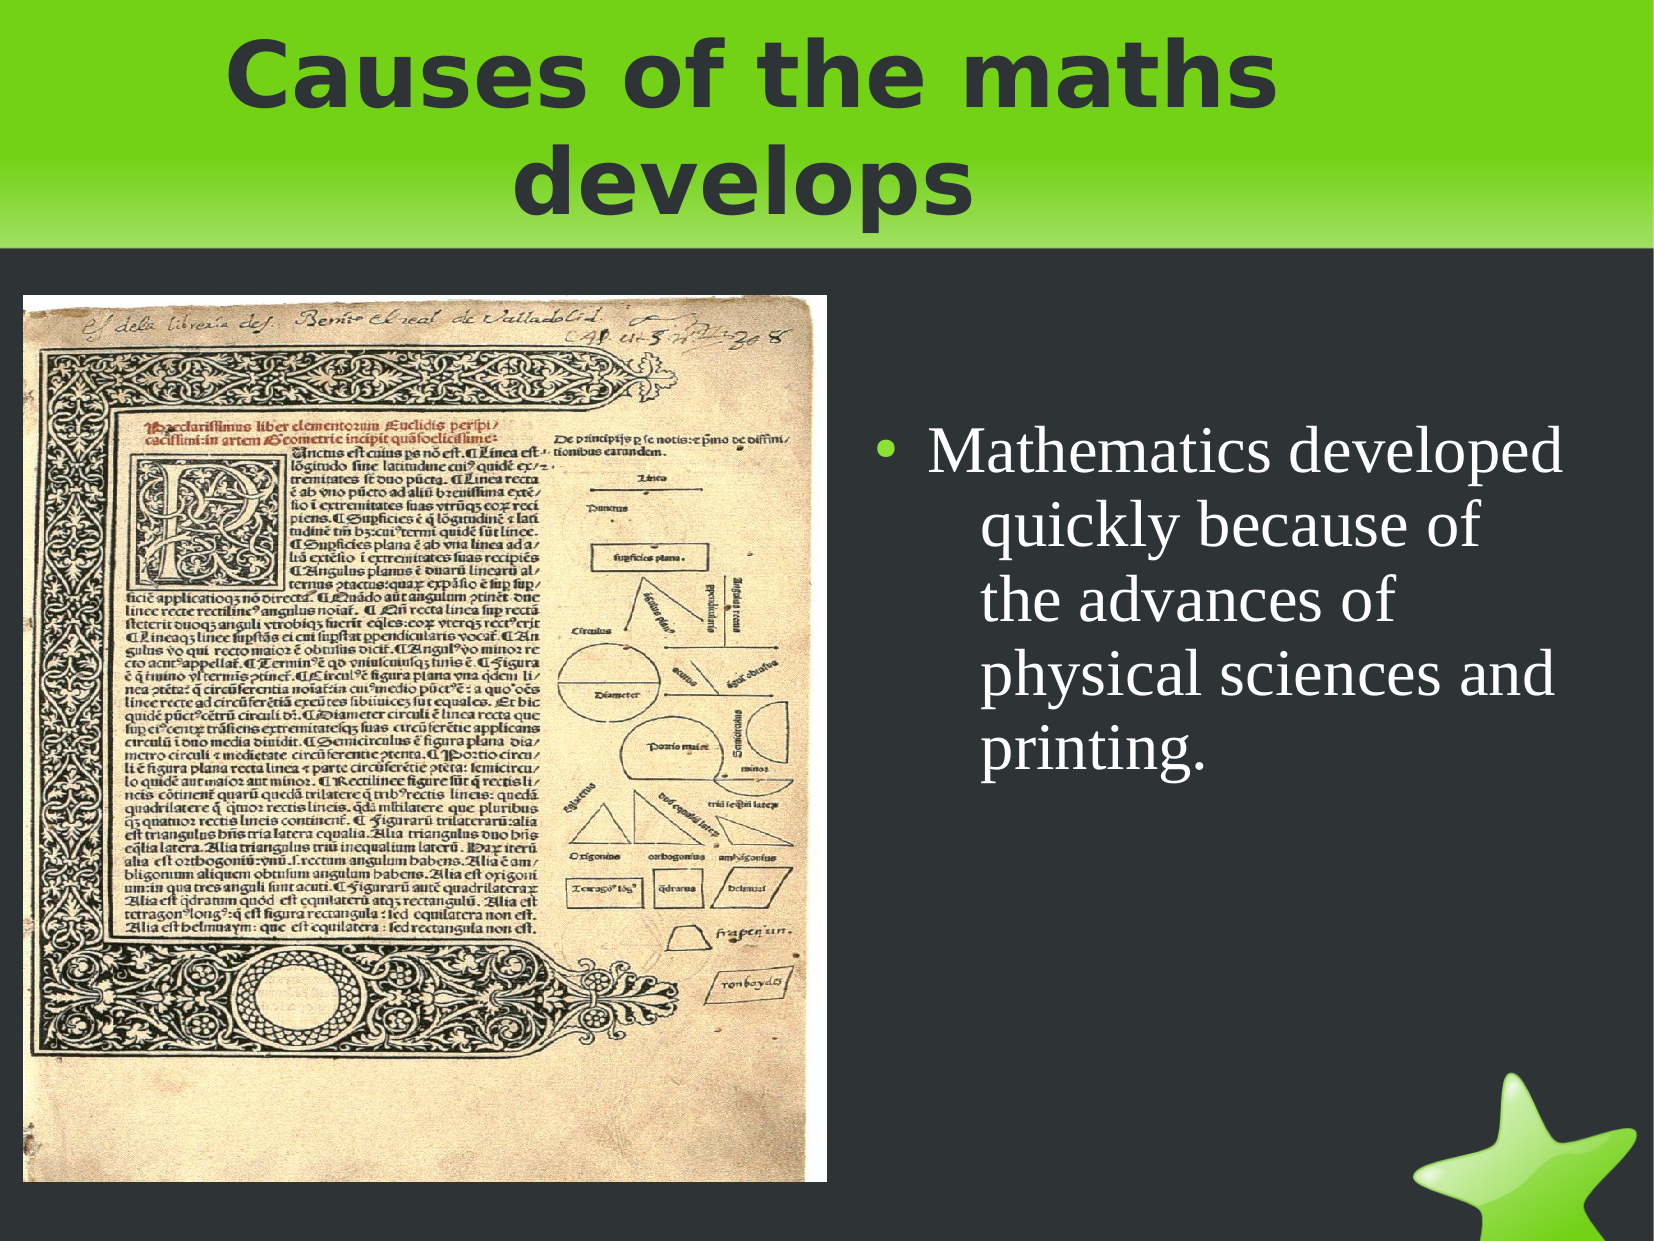

# Causes of the maths develops
Mathematics developed quickly because of the advances of physical sciences and printing.